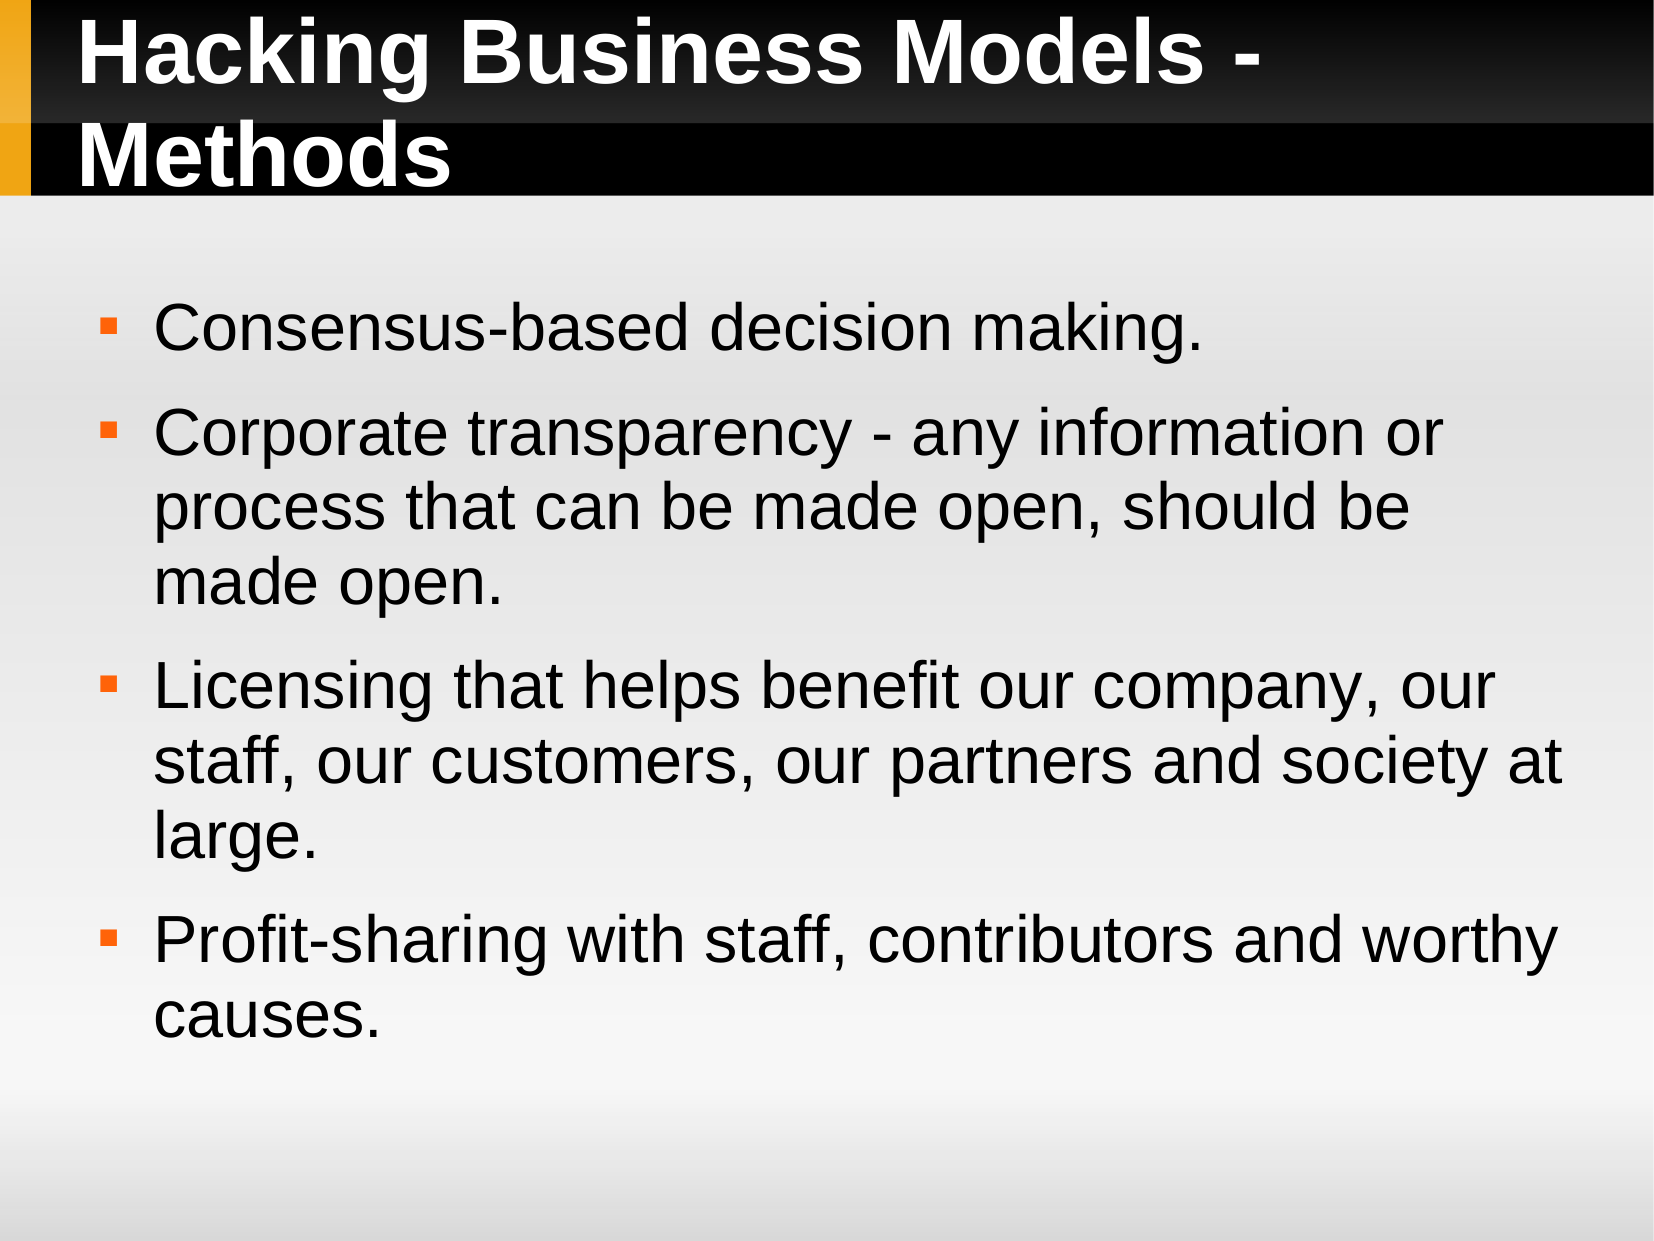

# Hacking Business Models - Methods
Consensus-based decision making.
Corporate transparency - any information or process that can be made open, should be made open.
Licensing that helps benefit our company, our staff, our customers, our partners and society at large.
Profit-sharing with staff, contributors and worthy causes.